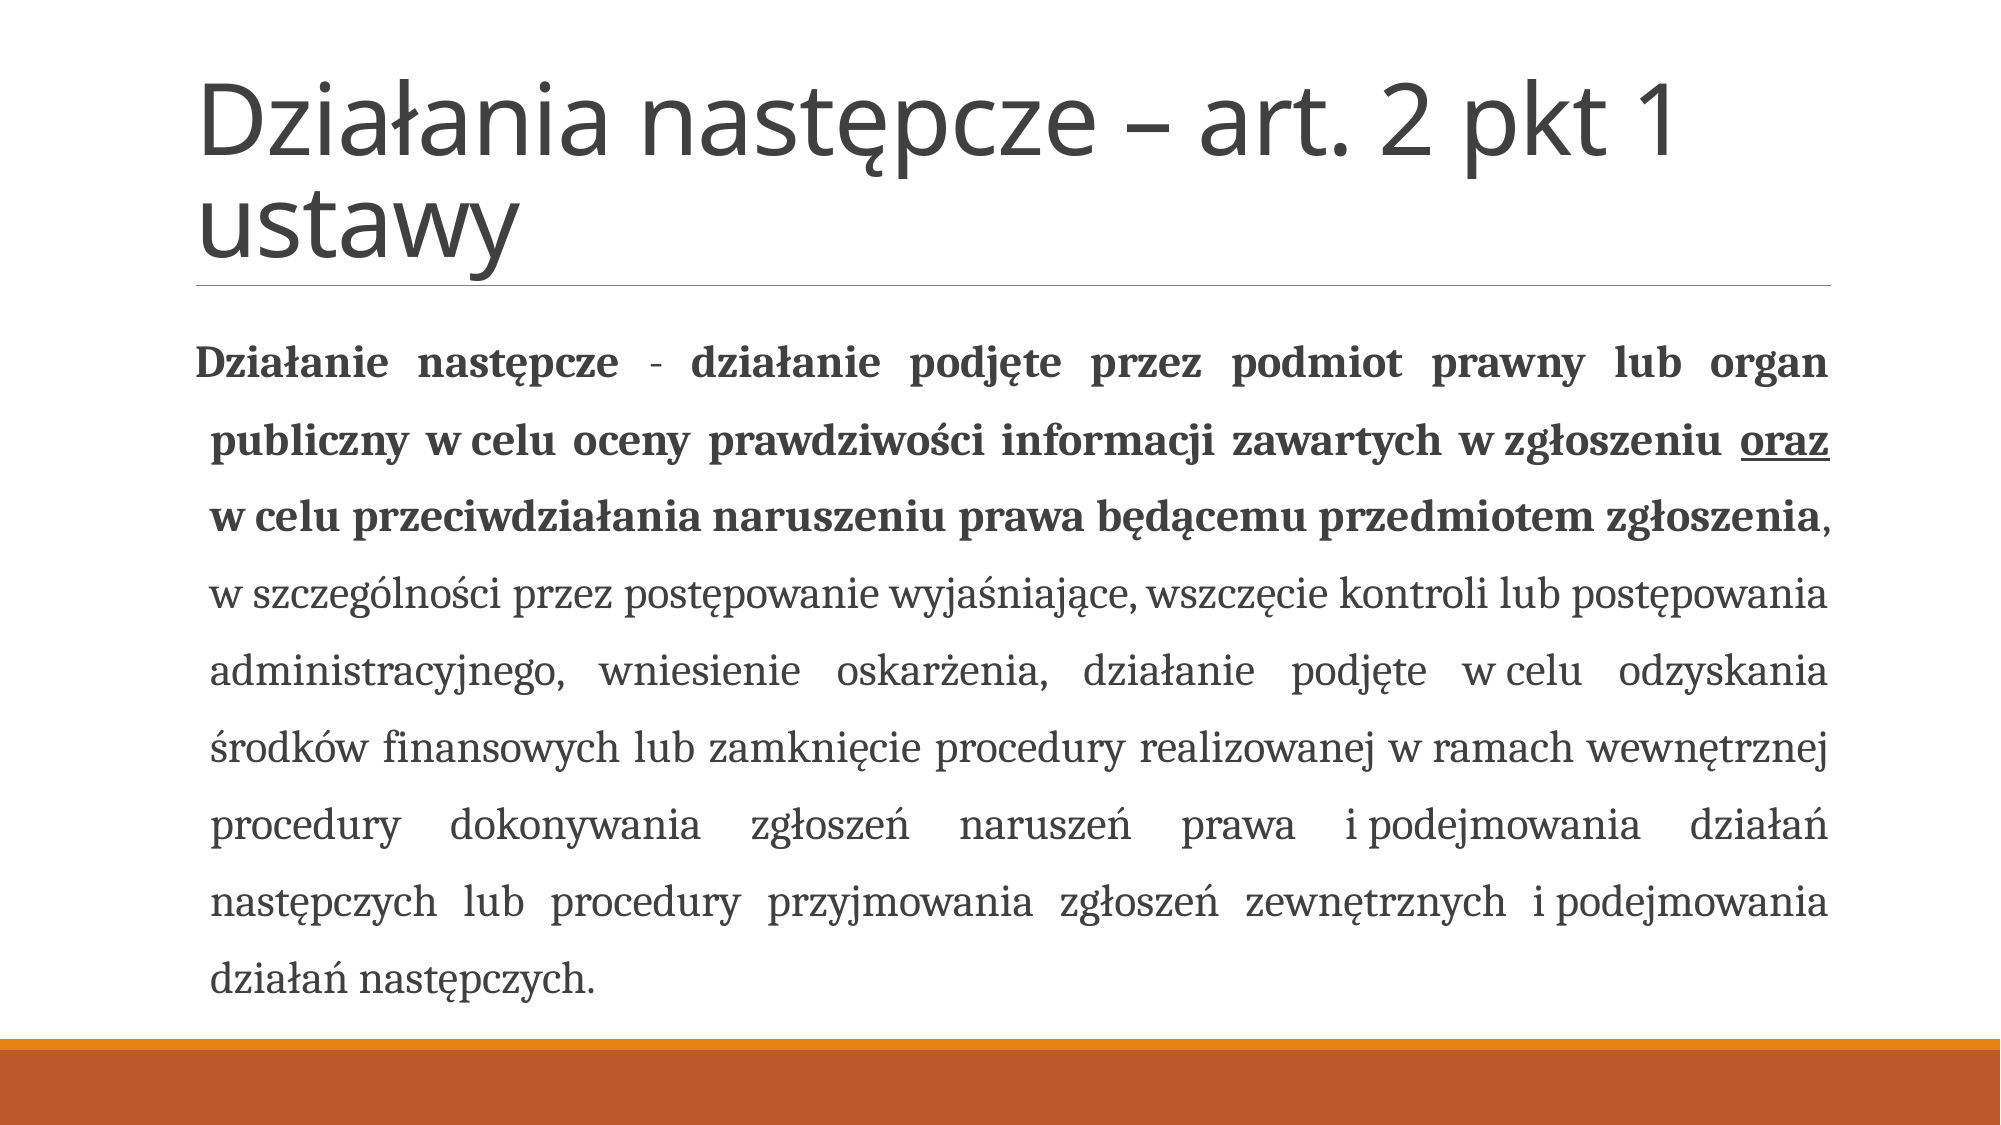

# Działania następcze – art. 2 pkt 1 ustawy
Działanie następcze - działanie podjęte przez podmiot prawny lub organ publiczny w celu oceny prawdziwości informacji zawartych w zgłoszeniu oraz w celu przeciwdziałania naruszeniu prawa będącemu przedmiotem zgłoszenia, w szczególności przez postępowanie wyjaśniające, wszczęcie kontroli lub postępowania administracyjnego, wniesienie oskarżenia, działanie podjęte w celu odzyskania środków finansowych lub zamknięcie procedury realizowanej w ramach wewnętrznej procedury dokonywania zgłoszeń naruszeń prawa i podejmowania działań następczych lub procedury przyjmowania zgłoszeń zewnętrznych i podejmowania działań następczych.